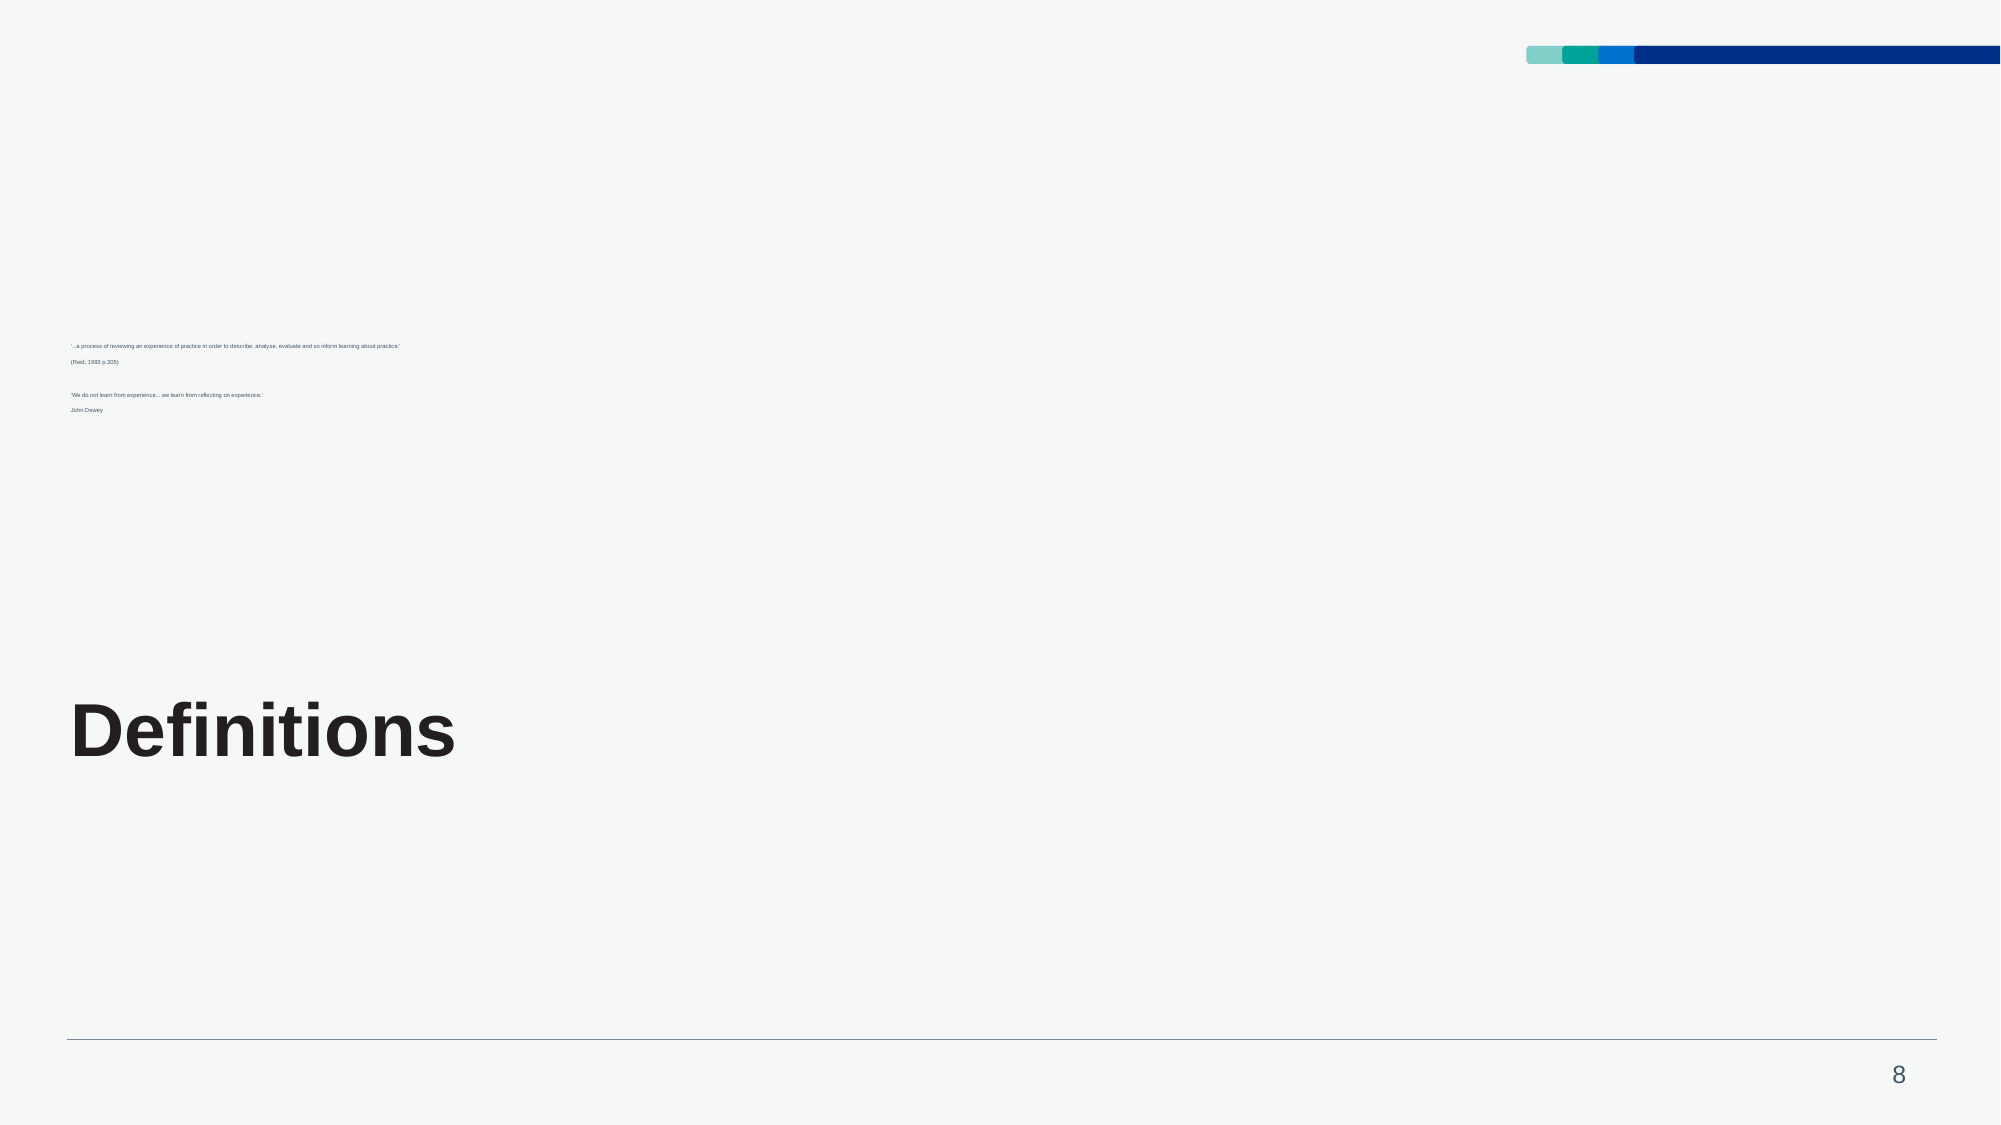

# ‘...a process of reviewing an experience of practice in order to describe, analyse, evaluate and so inform learning about practice.’
(Reid, 1993 p.305)
‘We do not learn from experience... we learn from reflecting on experience.’
John Dewey
Definitions